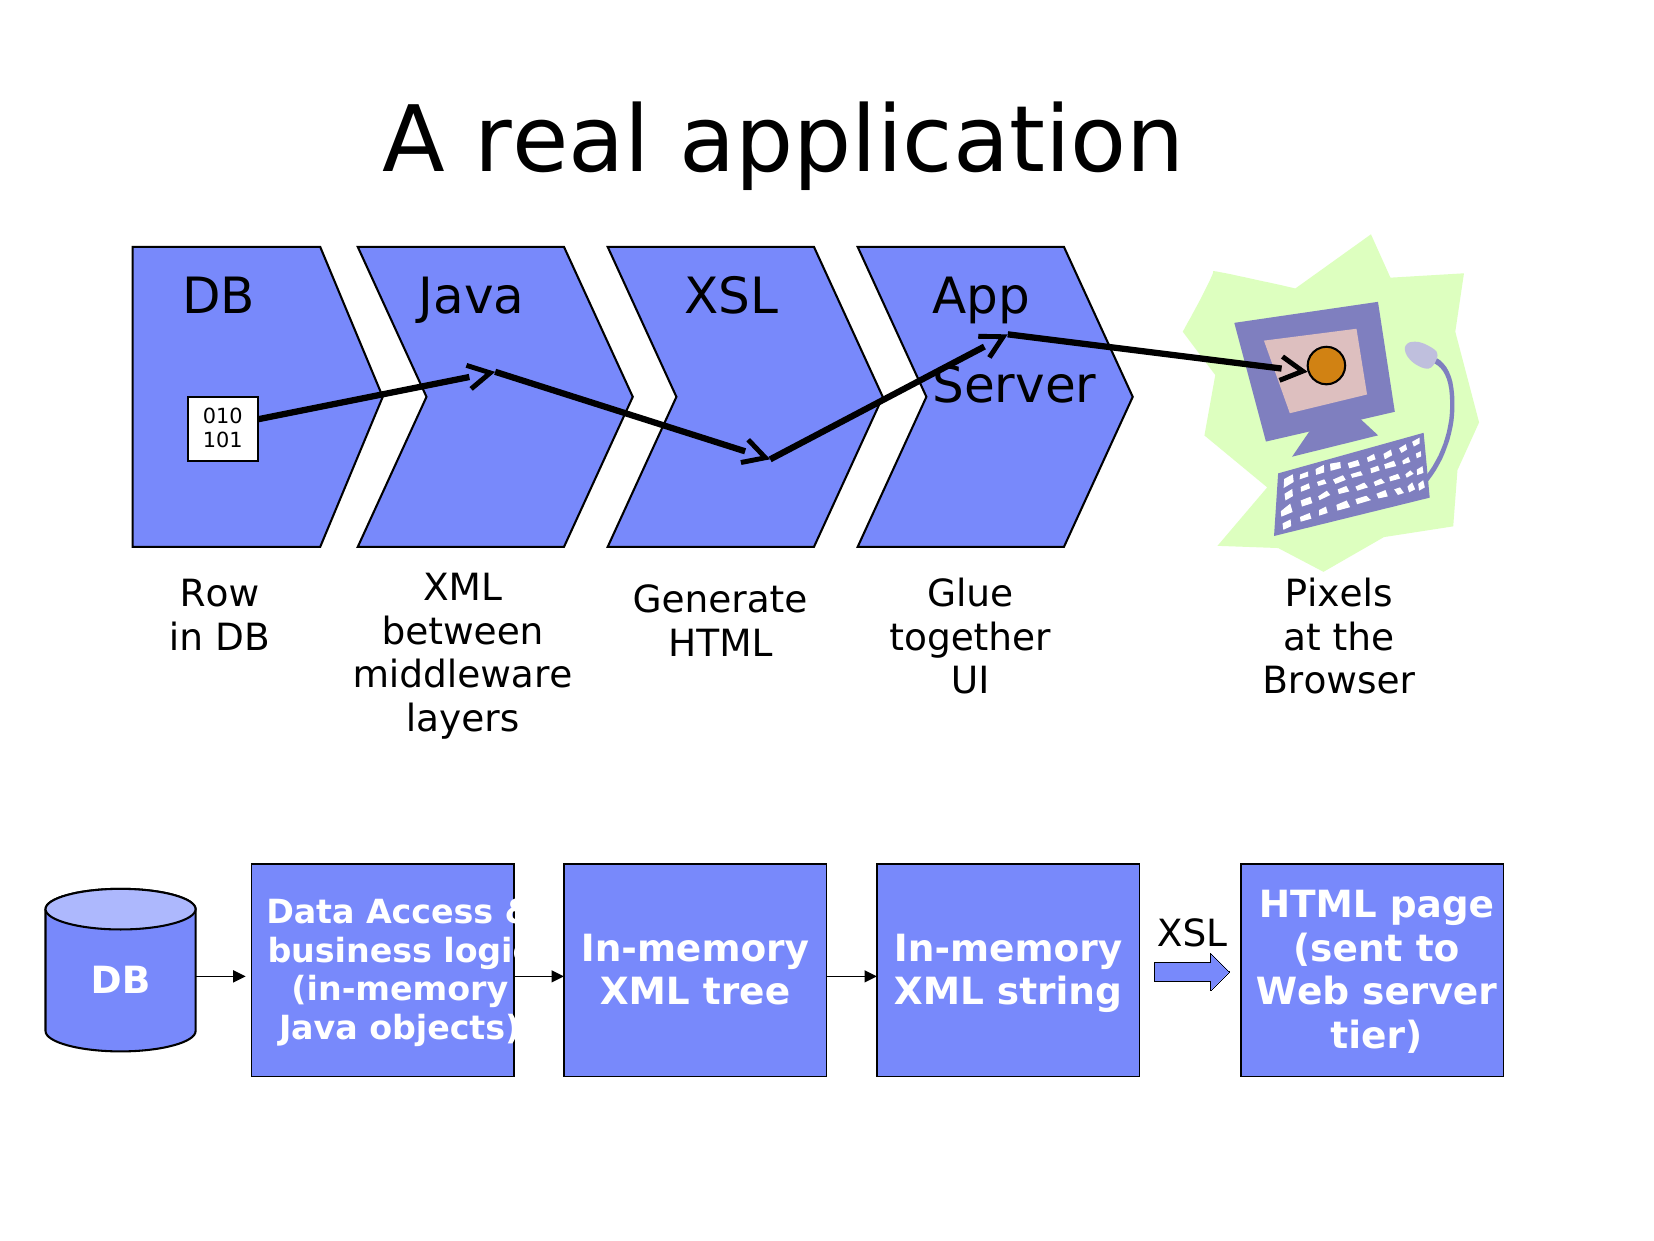

# A real application
DB
Java
XSL
App
Server
010
101
XML
between
middleware
layers
Row
in DB
Glue
together
UI
Pixels
at the
Browser
Generate
HTML
Data Access &
business logic
(in-memory
Java objects)
In-memory
XML tree
In-memory
XML string
HTML page
(sent to
Web server
tier)
DB
XSL